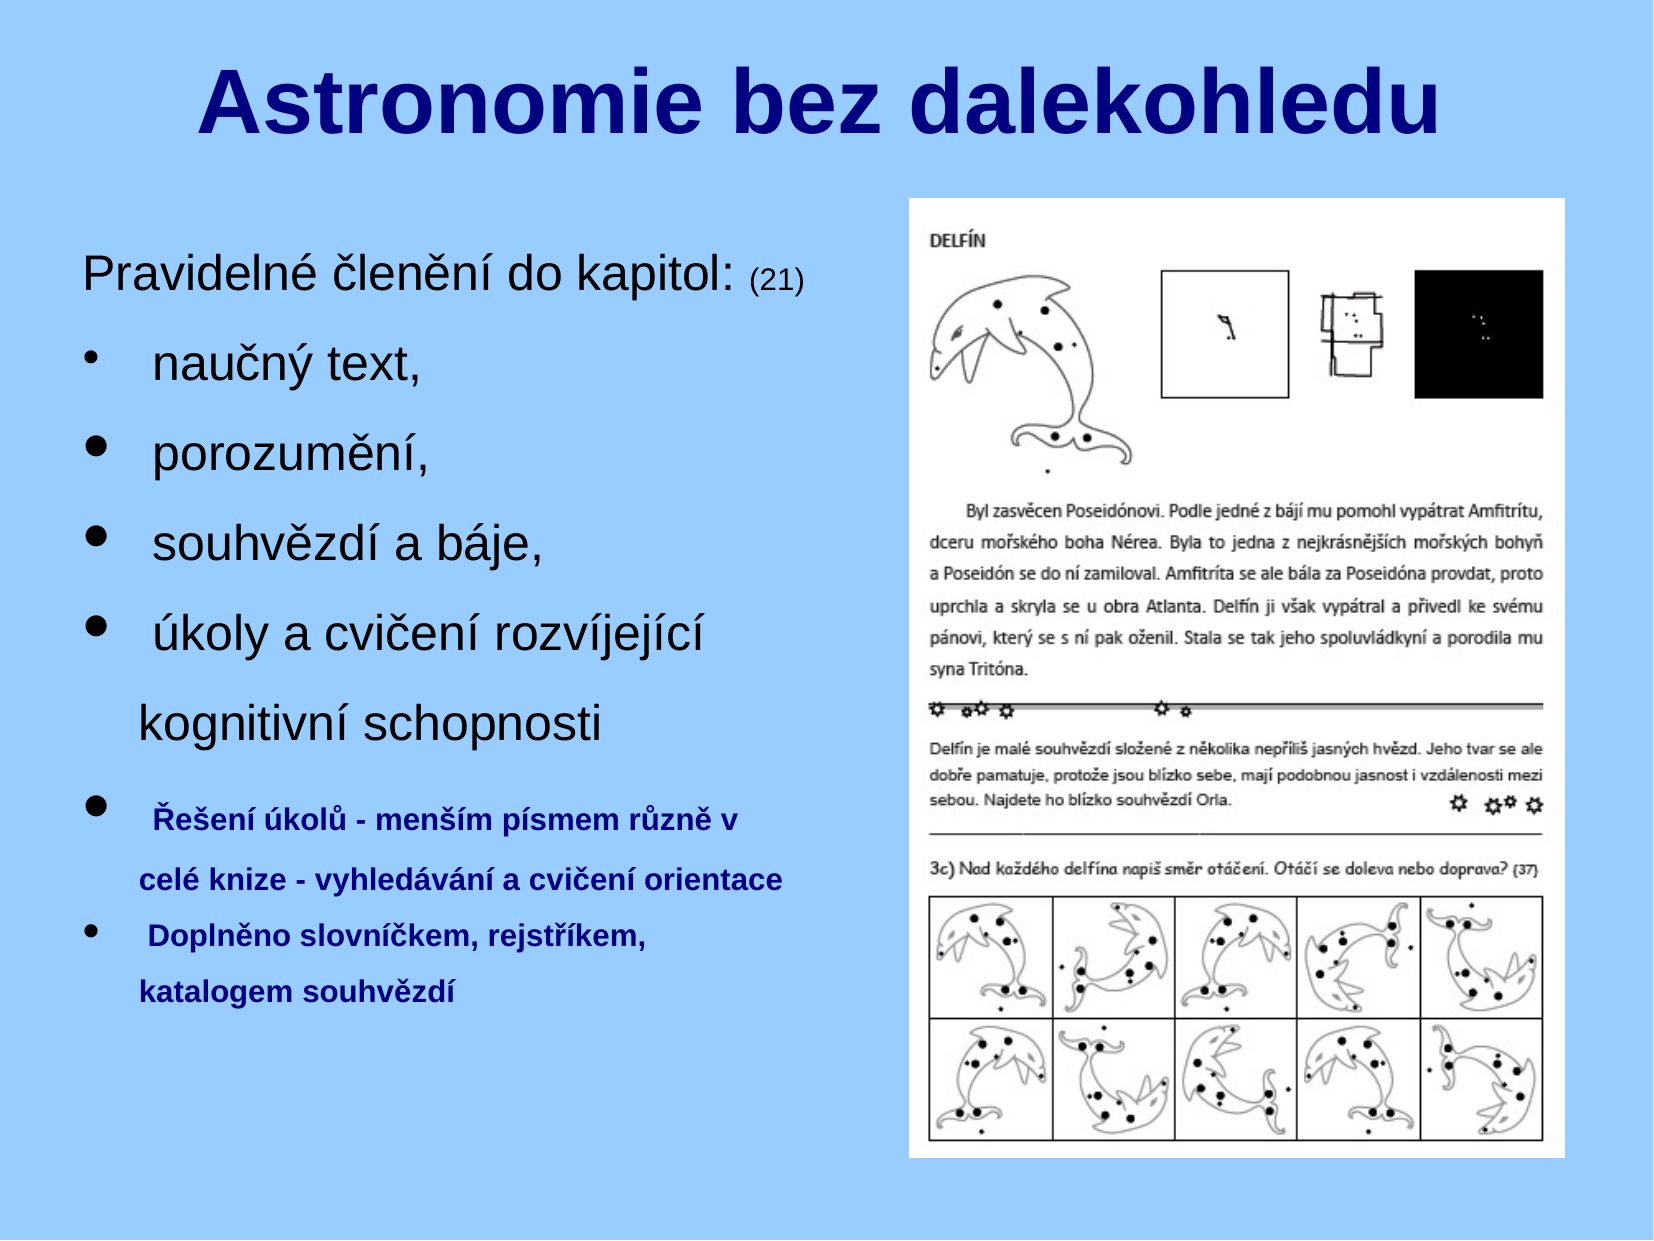

# Astronomie bez dalekohledu
Pravidelné členění do kapitol: (21)
 naučný text,
 porozumění,
 souhvězdí a báje,
 úkoly a cvičení rozvíjející kognitivní schopnosti
 Řešení úkolů - menším písmem různě v celé knize - vyhledávání a cvičení orientace
 Doplněno slovníčkem, rejstříkem, katalogem souhvězdí